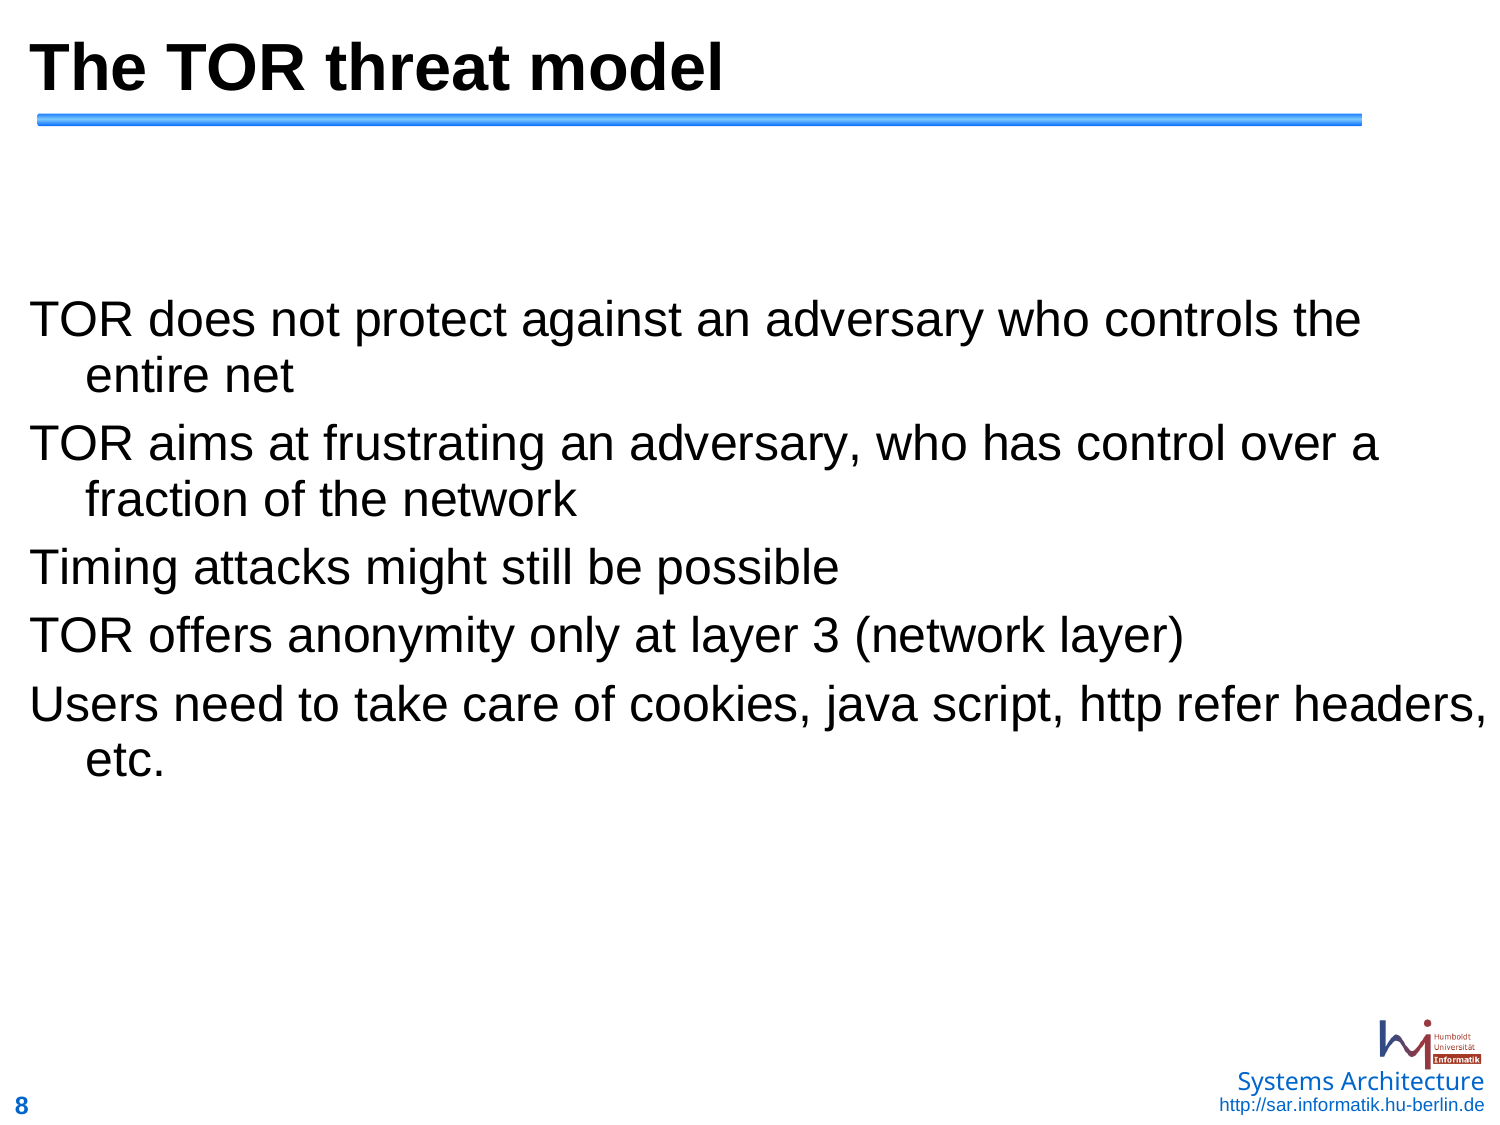

# The TOR threat model
TOR does not protect against an adversary who controls the entire net
TOR aims at frustrating an adversary, who has control over a fraction of the network
Timing attacks might still be possible
TOR offers anonymity only at layer 3 (network layer)
Users need to take care of cookies, java script, http refer headers, etc.